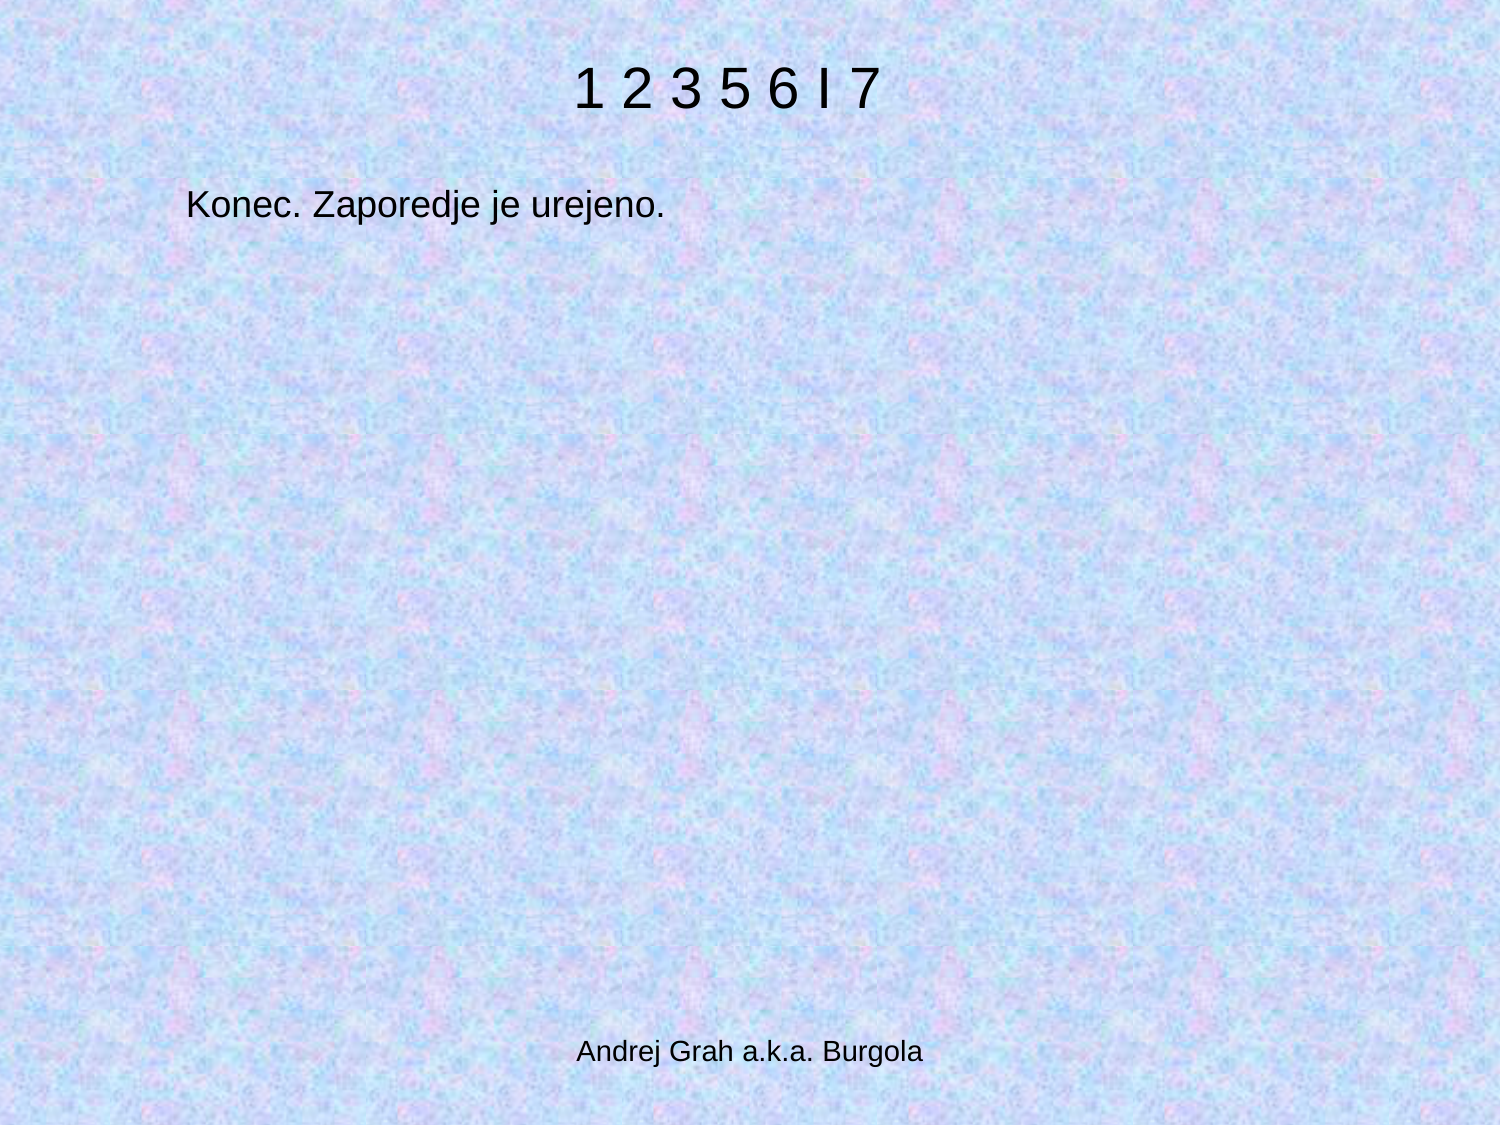

1 2 3 5 6 I 7
Konec. Zaporedje je urejeno.
Andrej Grah a.k.a. Burgola